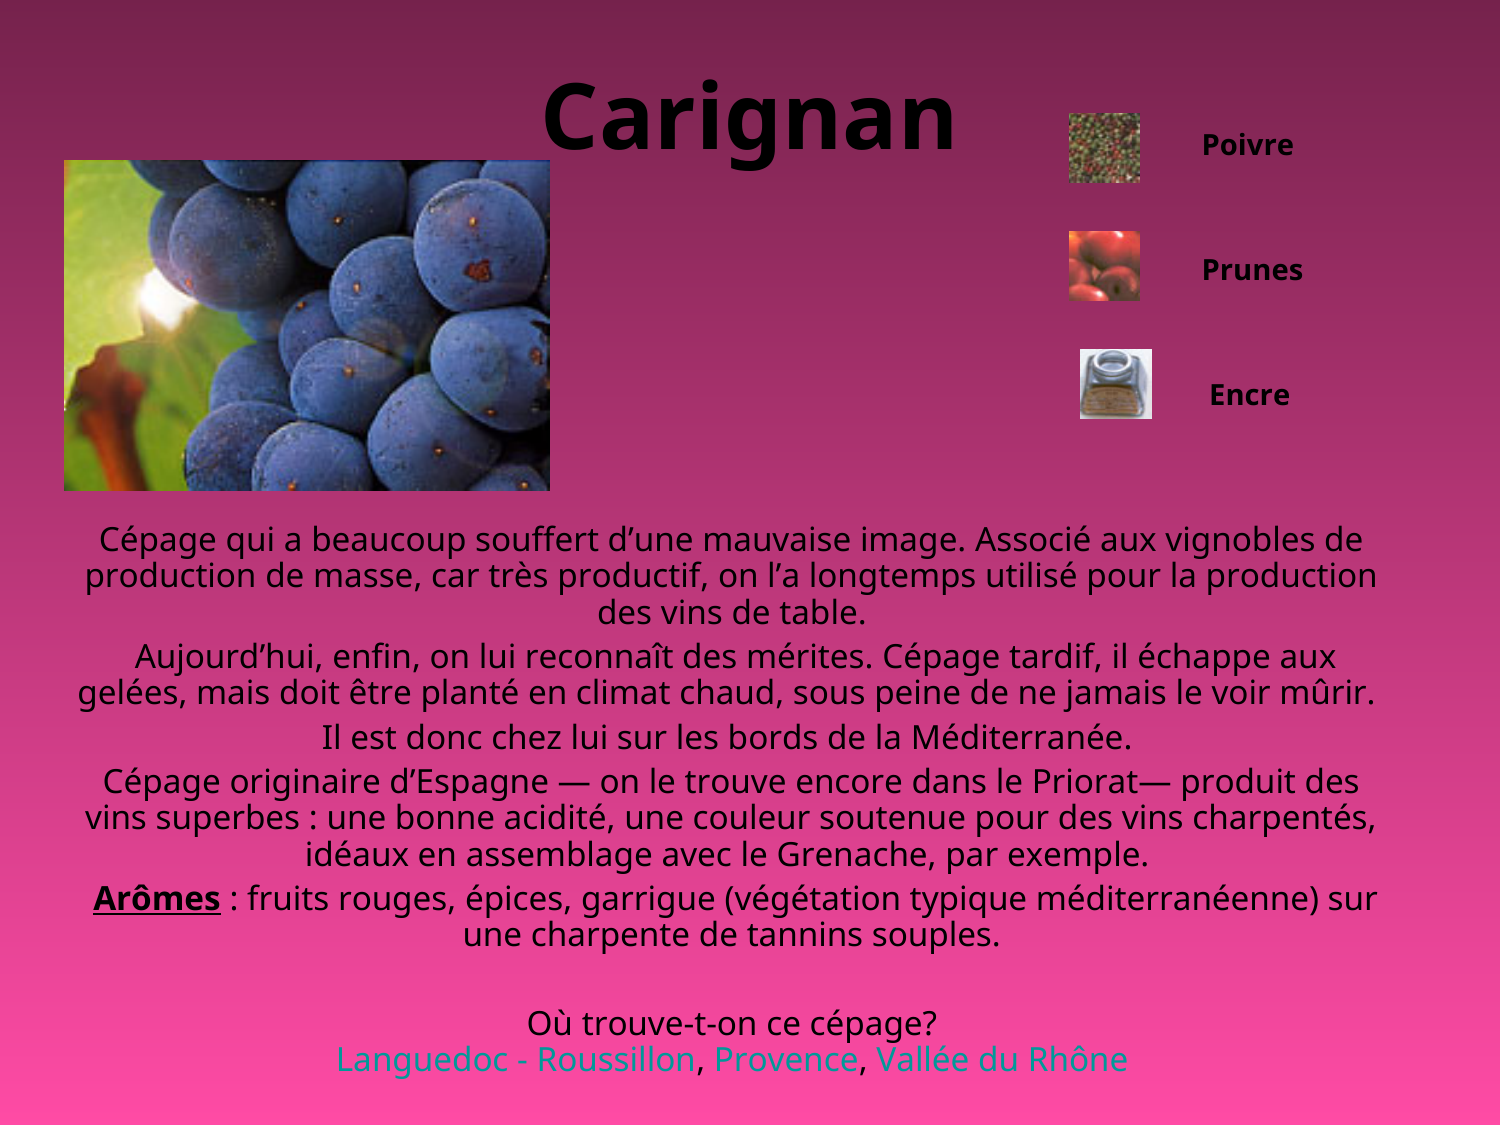

# Carignan
Poivre
Prunes
 Encre
Cépage qui a beaucoup souffert d’une mauvaise image. Associé aux vignobles de production de masse, car très productif, on l’a longtemps utilisé pour la production des vins de table.
 Aujourd’hui, enfin, on lui reconnaît des mérites. Cépage tardif, il échappe aux gelées, mais doit être planté en climat chaud, sous peine de ne jamais le voir mûrir.
Il est donc chez lui sur les bords de la Méditerranée.
Cépage originaire d’Espagne — on le trouve encore dans le Priorat— produit des vins superbes : une bonne acidité, une couleur soutenue pour des vins charpentés, idéaux en assemblage avec le Grenache, par exemple.
 Arômes : fruits rouges, épices, garrigue (végétation typique méditerranéenne) sur une charpente de tannins souples.
Où trouve-t-on ce cépage?
Languedoc - Roussillon, Provence, Vallée du Rhône